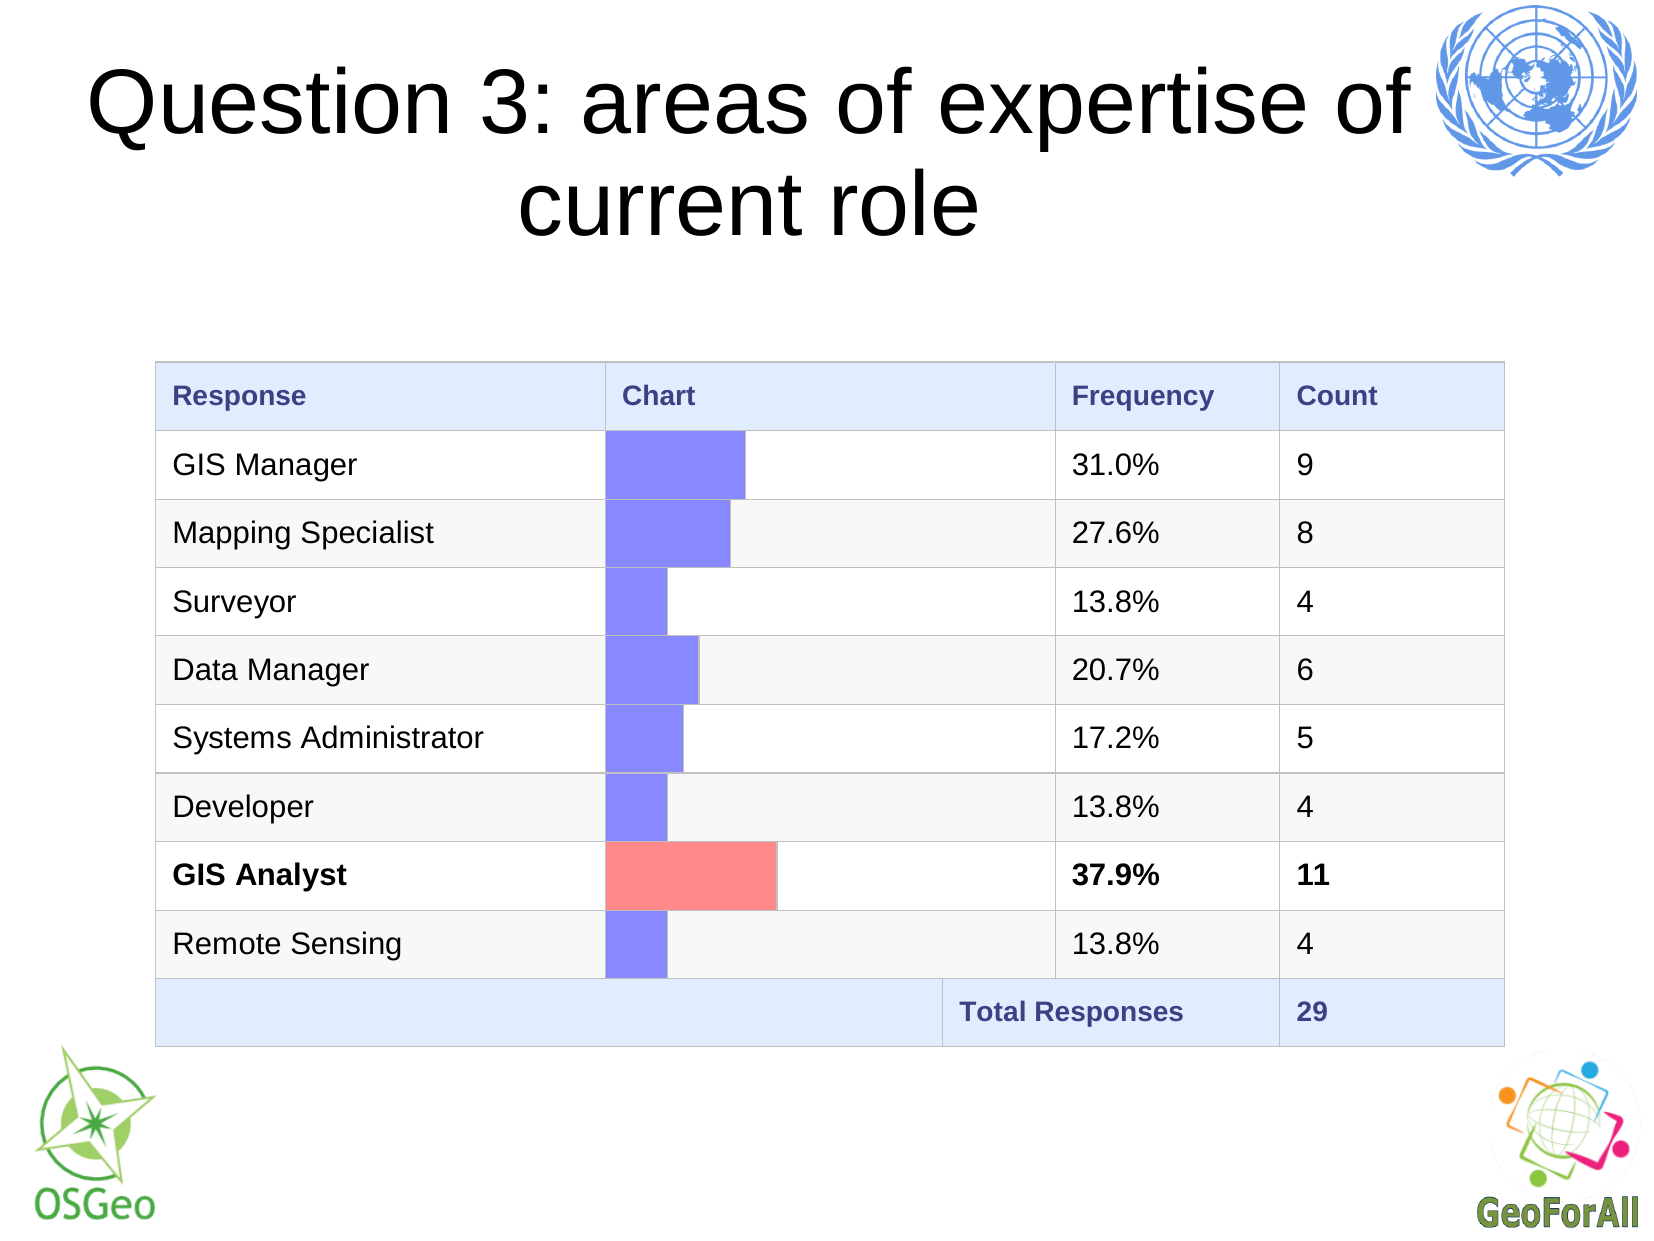

# Question 3: areas of expertise of current role